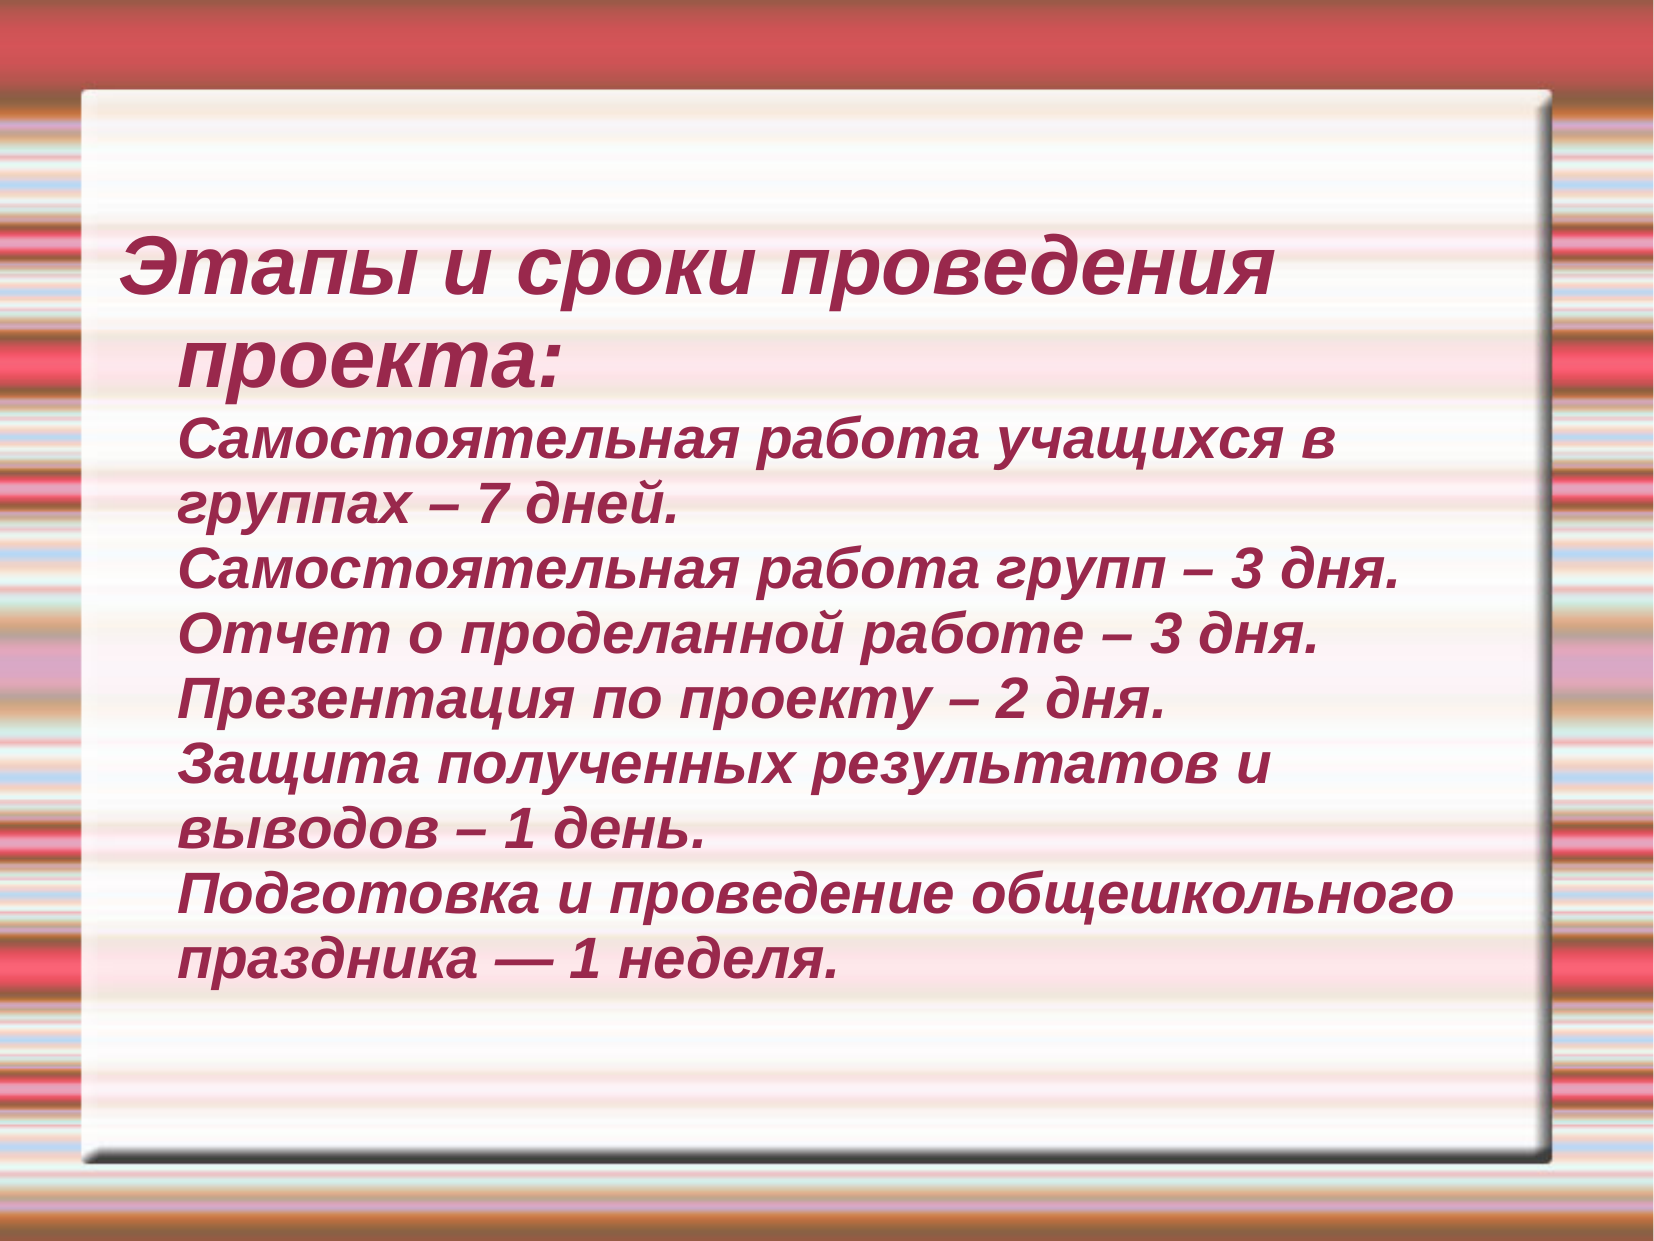

# Этапы и сроки проведения проекта: Самостоятельная работа учащихся в группах – 7 дней. Самостоятельная работа групп – 3 дня. Отчет о проделанной работе – 3 дня. Презентация по проекту – 2 дня. Защита полученных результатов и выводов – 1 день. Подготовка и проведение общешкольного праздника — 1 неделя.